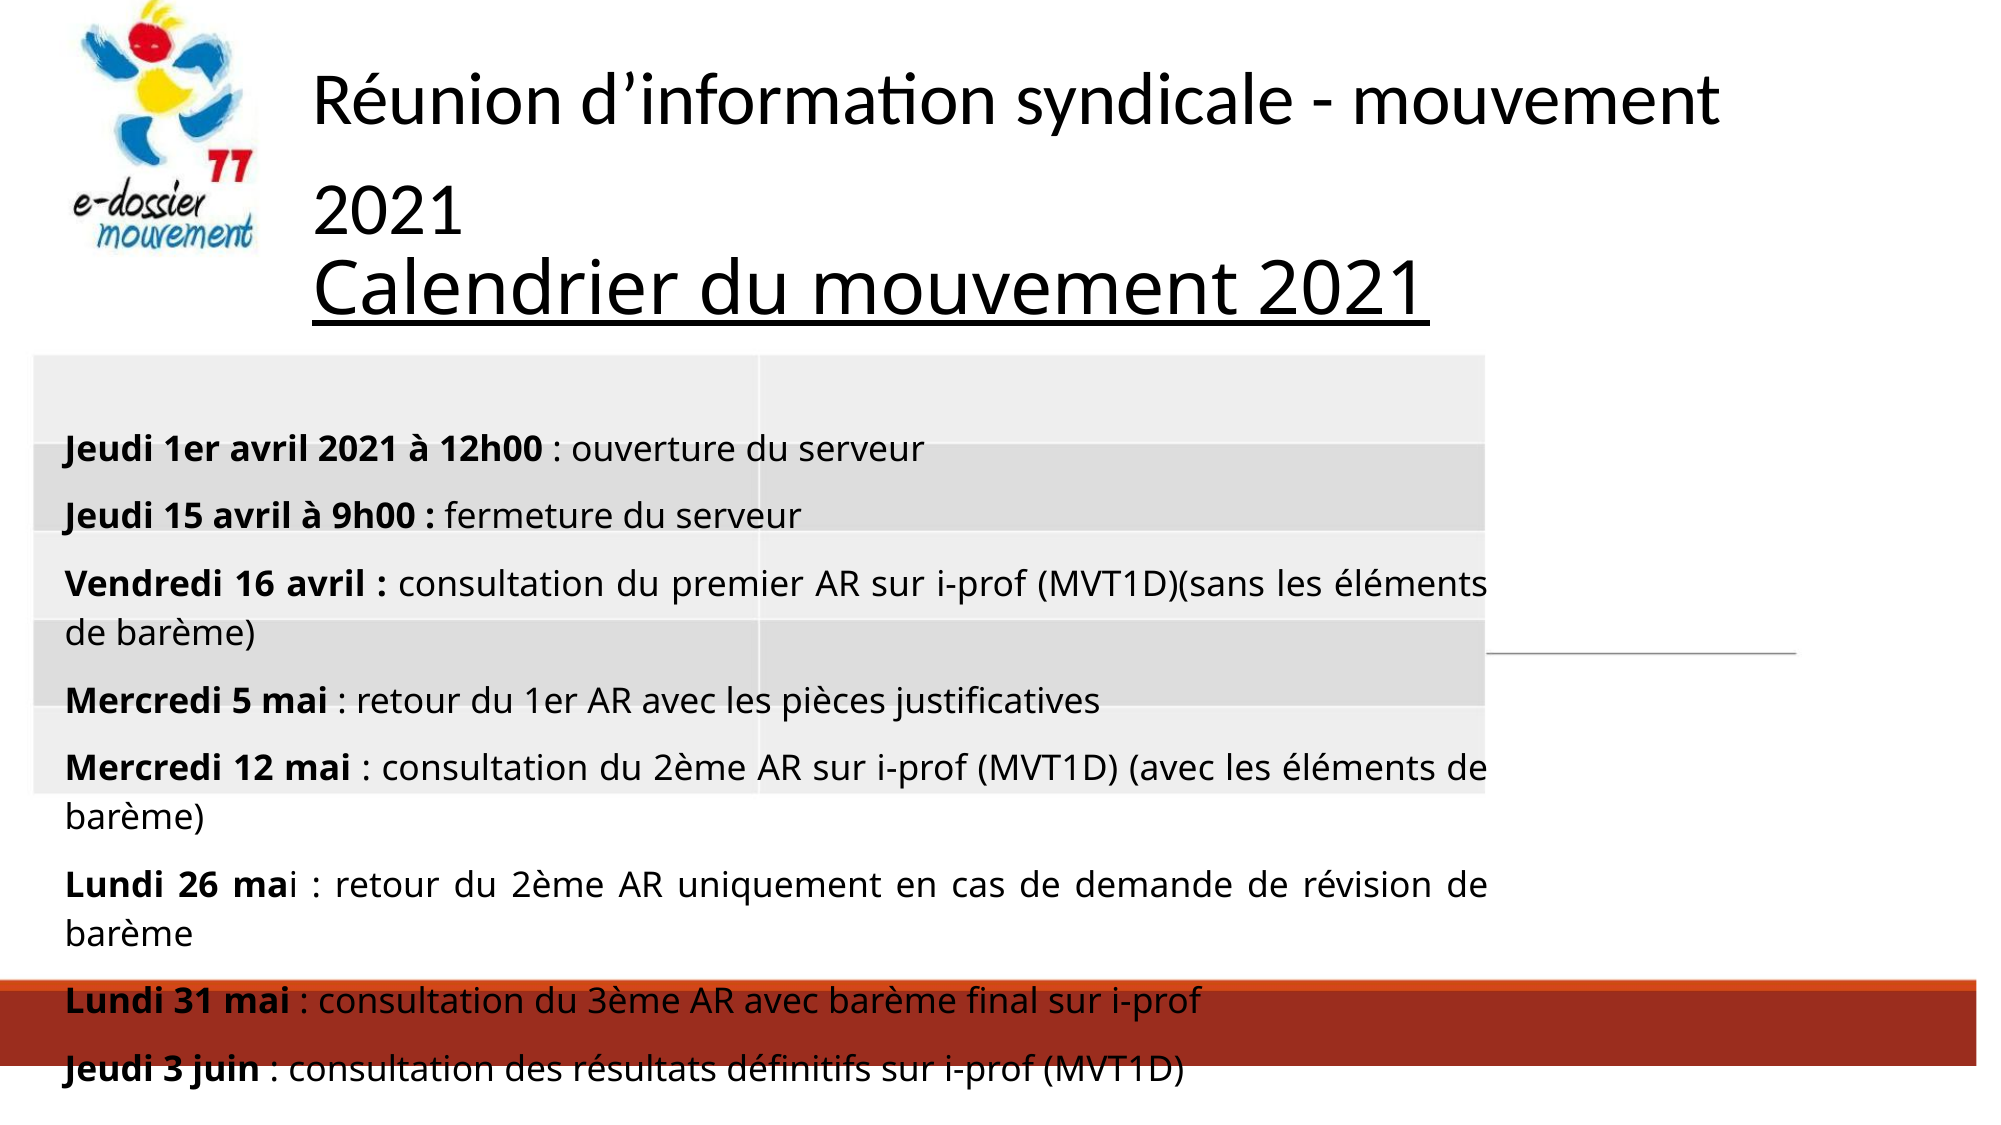

Réunion d’information syndicale - mouvement 2021
Calendrier du mouvement 2021
Jeudi 1er avril 2021 à 12h00 : ouverture du serveur
Jeudi 15 avril à 9h00 : fermeture du serveur
Vendredi 16 avril : consultation du premier AR sur i-prof (MVT1D)(sans les éléments de barème)
Mercredi 5 mai : retour du 1er AR avec les pièces justificatives
Mercredi 12 mai : consultation du 2ème AR sur i-prof (MVT1D) (avec les éléments de barème)
Lundi 26 mai : retour du 2ème AR uniquement en cas de demande de révision de barème
Lundi 31 mai : consultation du 3ème AR avec barème final sur i-prof
Jeudi 3 juin : consultation des résultats définitifs sur i-prof (MVT1D)